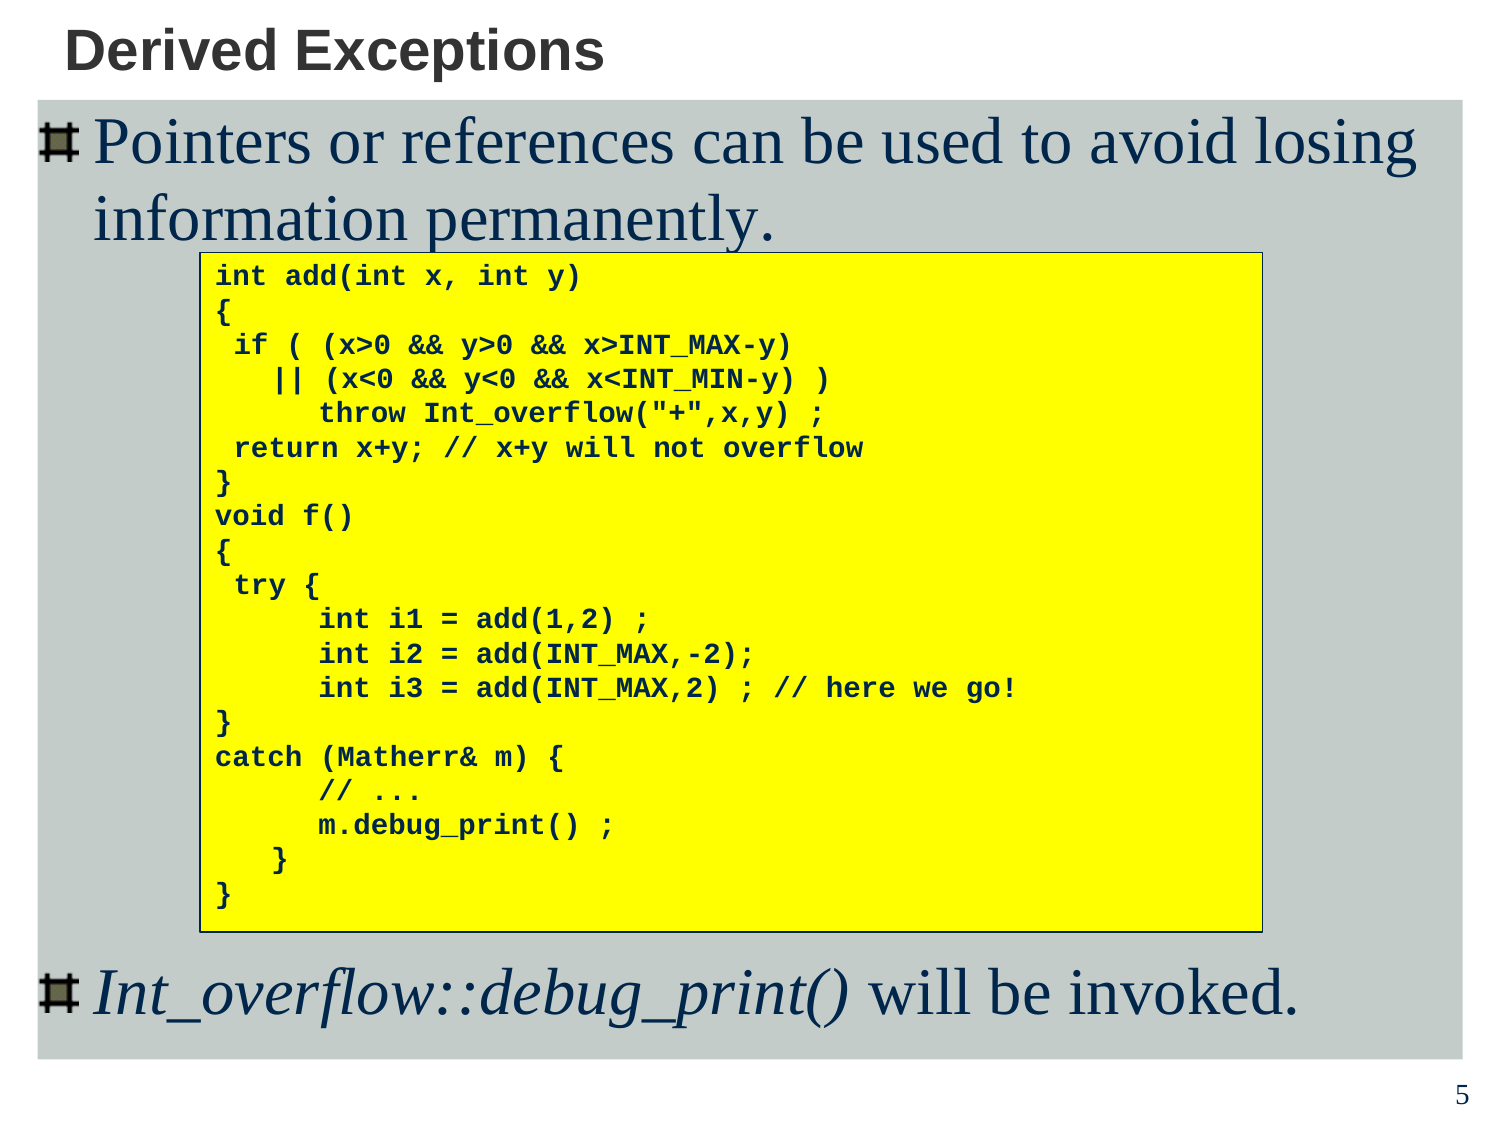

# Derived Exceptions
Pointers or references can be used to avoid losing information permanently.
Int_overflow::debug_print() will be invoked.
int add(int x, int y)
{
	if ( (x>0 && y>0 && x>INT_MAX-y)
		|| (x<0 && y<0 && x<INT_MIN-y) )
			throw Int_overflow("+",x,y) ;
	return x+y; // x+y will not overflow
}
void f()
{
	try {
			int i1 = add(1,2) ;
			int i2 = add(INT_MAX,-2);
			int i3 = add(INT_MAX,2) ; // here we go!
}
catch (Matherr& m) {
			// ...
			m.debug_print() ;
		}
}